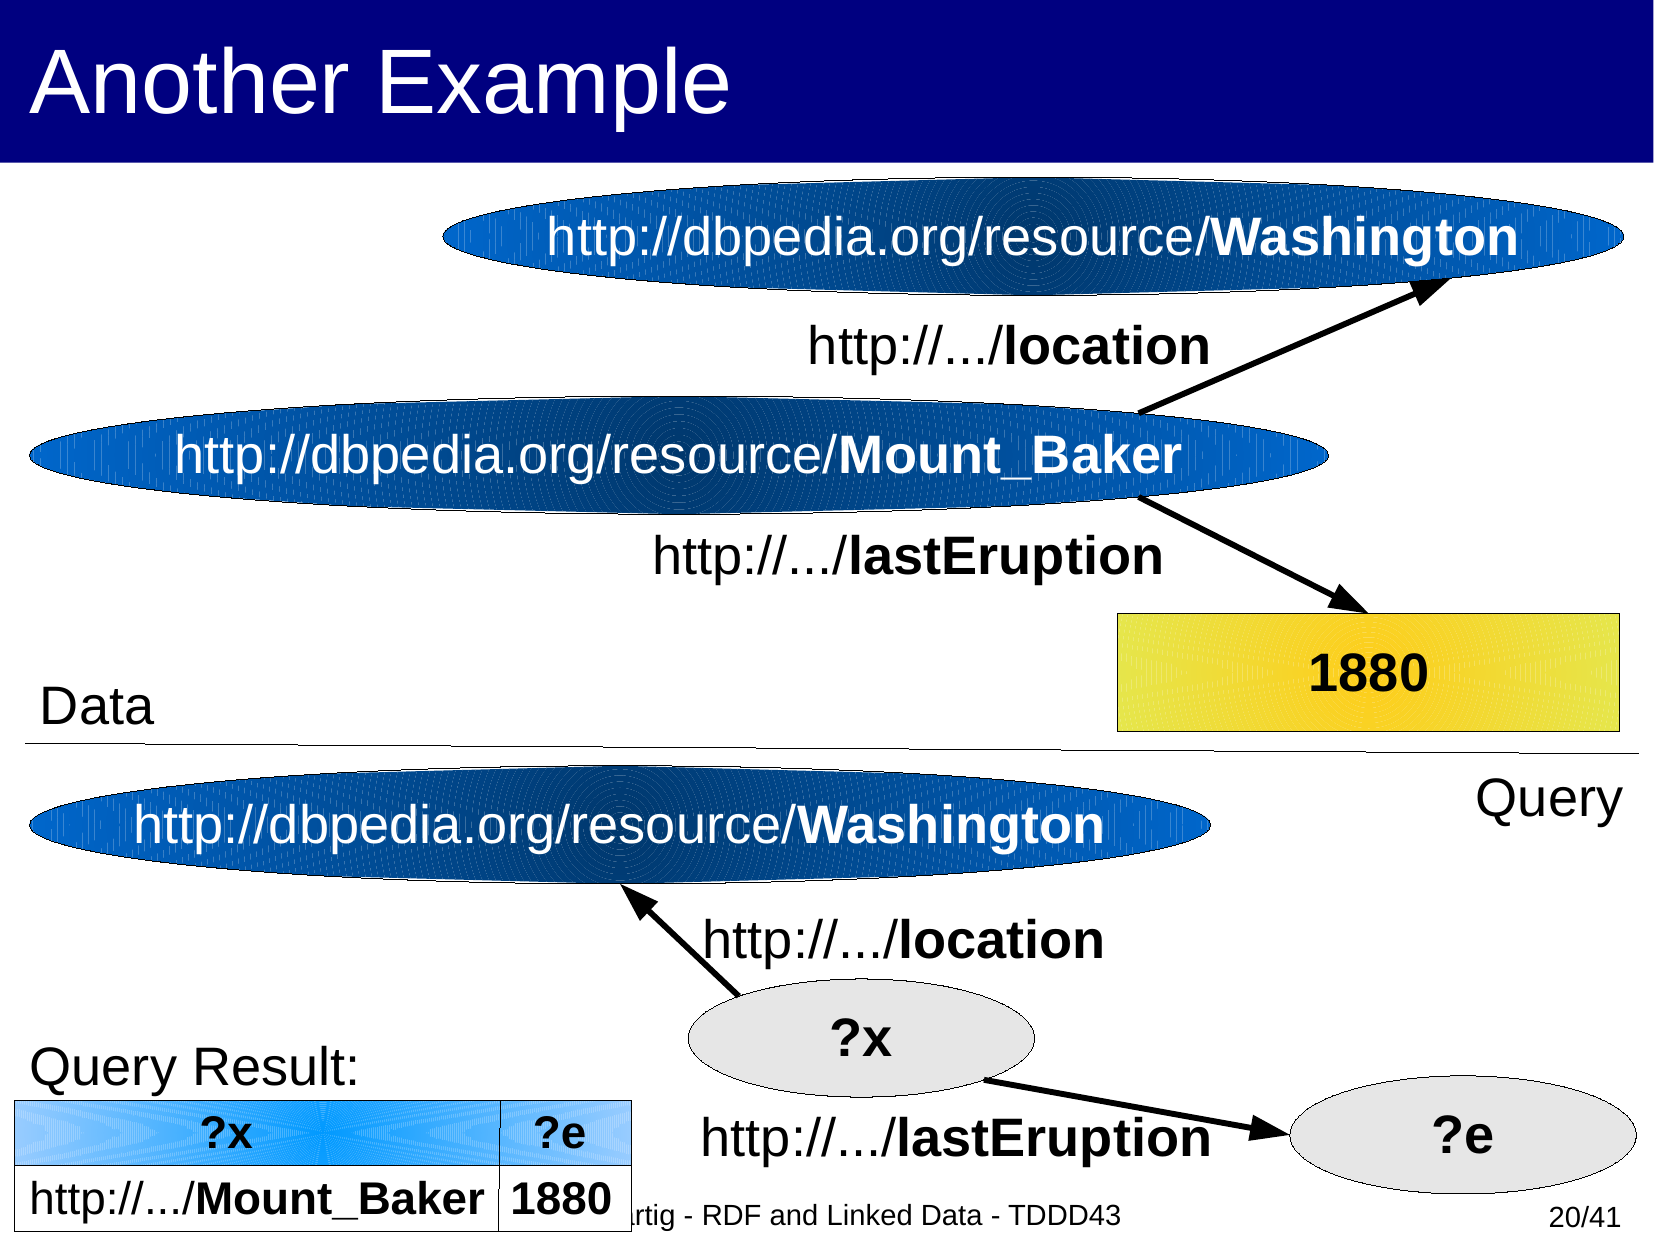

# Another Example
http://dbpedia.org/resource/Washington
http://dbpedia.org/resource/Mount_Baker
1880
Data
Query
http://dbpedia.org/resource/Washington
?x
Query Result:
 ?x ?e
http://.../Mount_Baker 1880
?e
Sep. 25, 2017
Olaf Hartig - RDF and Linked Data - TDDD43
20